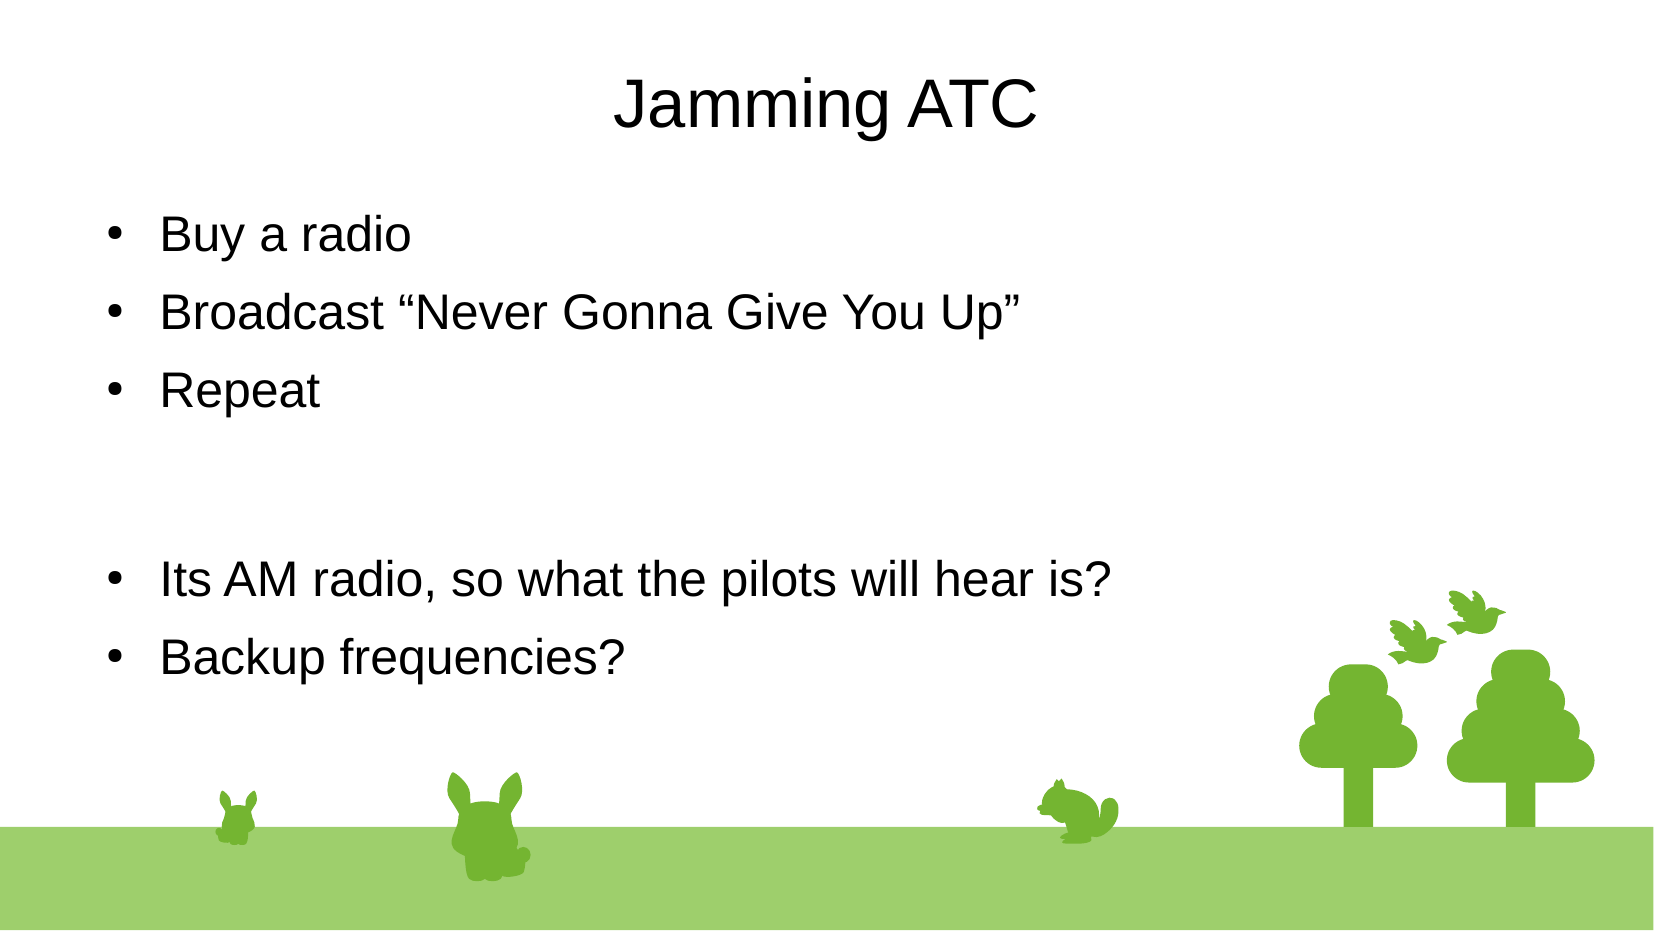

# Jamming ATC
Buy a radio
Broadcast “Never Gonna Give You Up”
Repeat
Its AM radio, so what the pilots will hear is?
Backup frequencies?